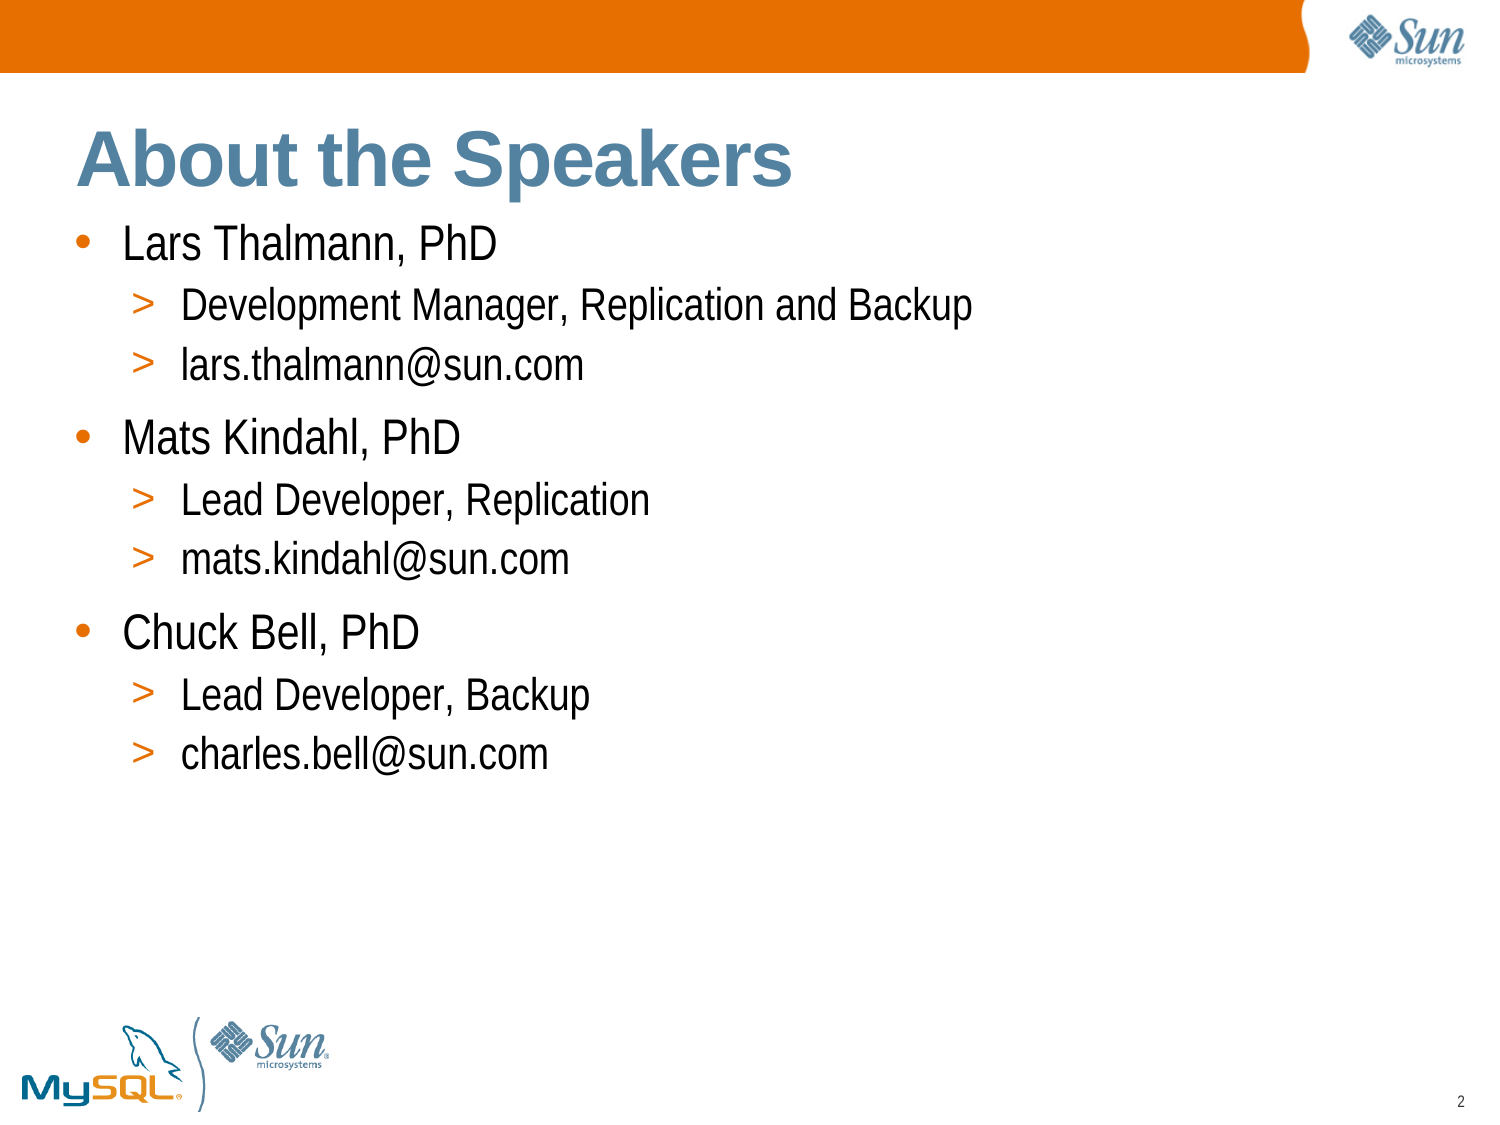

# About the Speakers
Lars Thalmann, PhD
Development Manager, Replication and Backup
lars.thalmann@sun.com
Mats Kindahl, PhD
Lead Developer, Replication
mats.kindahl@sun.com
Chuck Bell, PhD
Lead Developer, Backup
charles.bell@sun.com